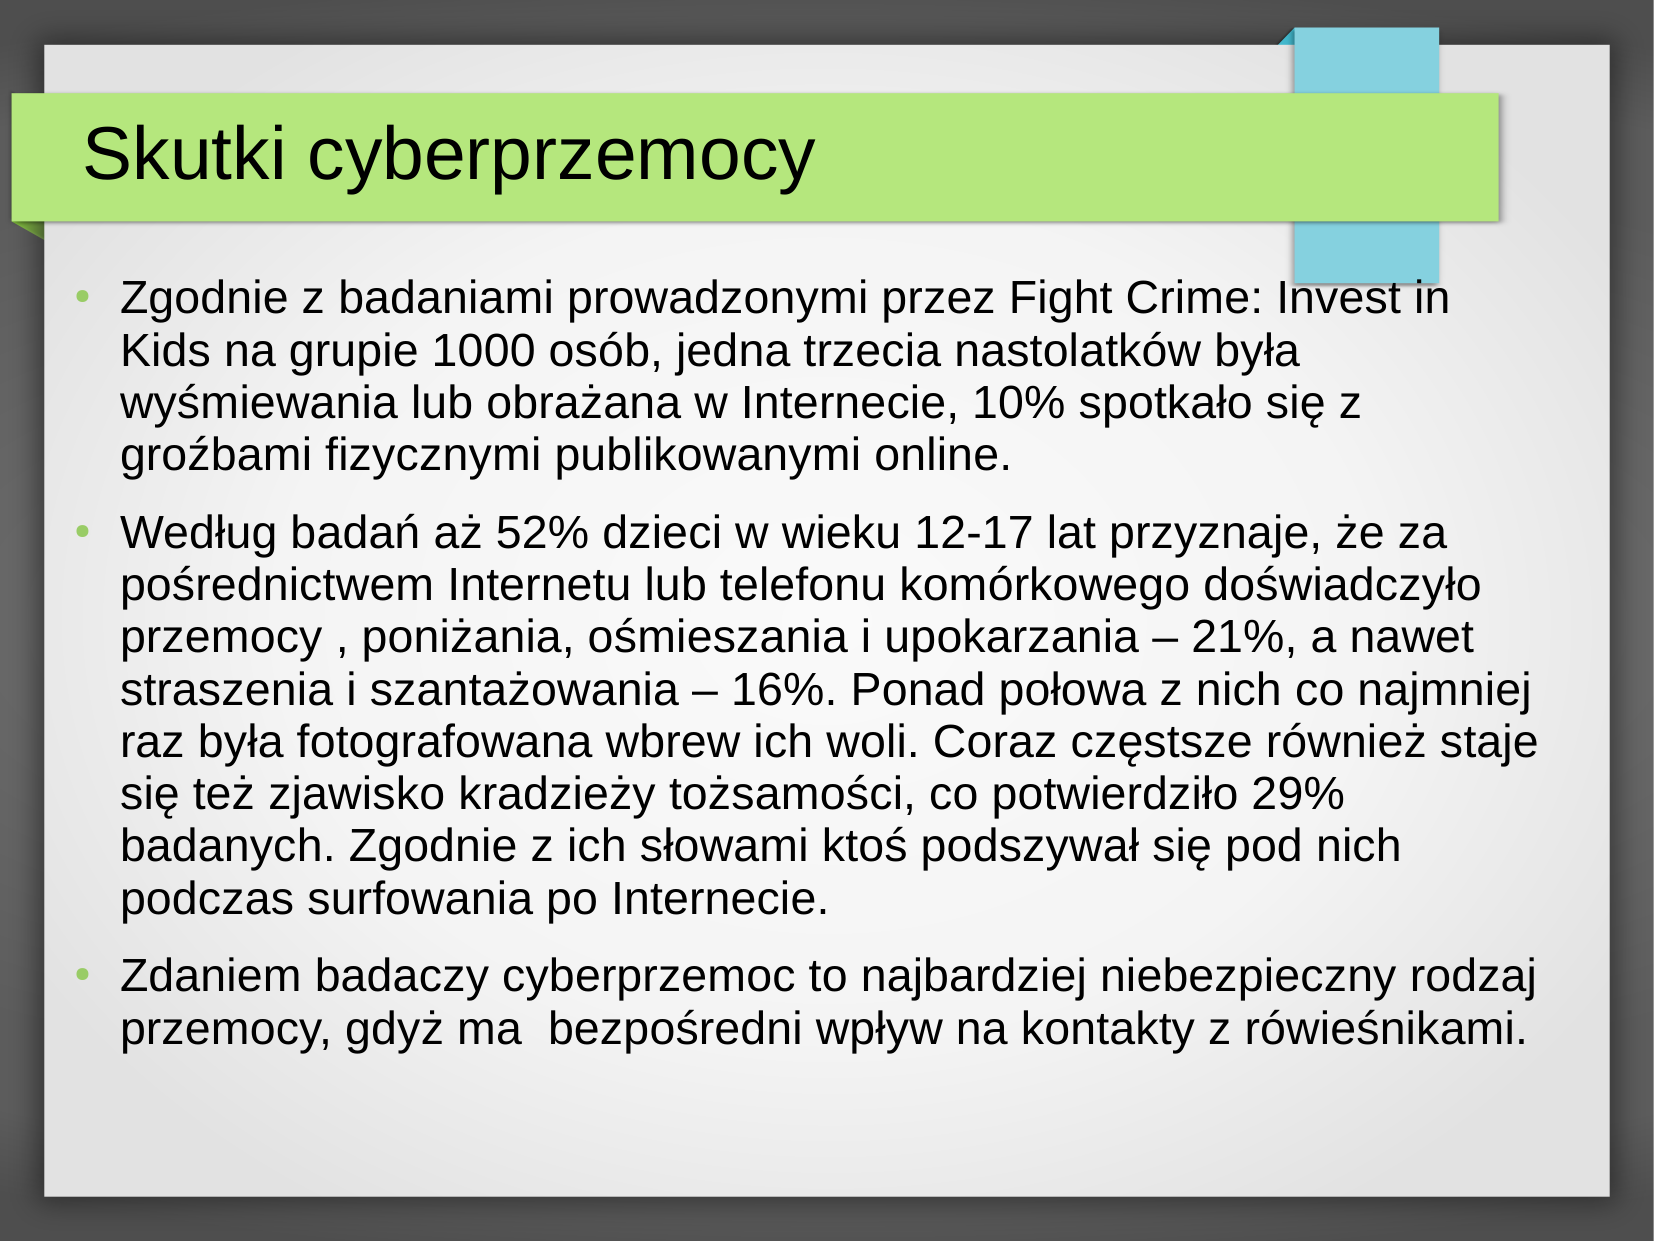

# Skutki cyberprzemocy
Zgodnie z badaniami prowadzonymi przez Fight Crime: Invest in Kids na grupie 1000 osób, jedna trzecia nastolatków była wyśmiewania lub obrażana w Internecie, 10% spotkało się z groźbami fizycznymi publikowanymi online.
Według badań aż 52% dzieci w wieku 12-17 lat przyznaje, że za pośrednictwem Internetu lub telefonu komórkowego doświadczyło przemocy , poniżania, ośmieszania i upokarzania – 21%, a nawet straszenia i szantażowania – 16%. Ponad połowa z nich co najmniej raz była fotografowana wbrew ich woli. Coraz częstsze również staje się też zjawisko kradzieży tożsamości, co potwierdziło 29% badanych. Zgodnie z ich słowami ktoś podszywał się pod nich podczas surfowania po Internecie.
Zdaniem badaczy cyberprzemoc to najbardziej niebezpieczny rodzaj przemocy, gdyż ma bezpośredni wpływ na kontakty z rówieśnikami.